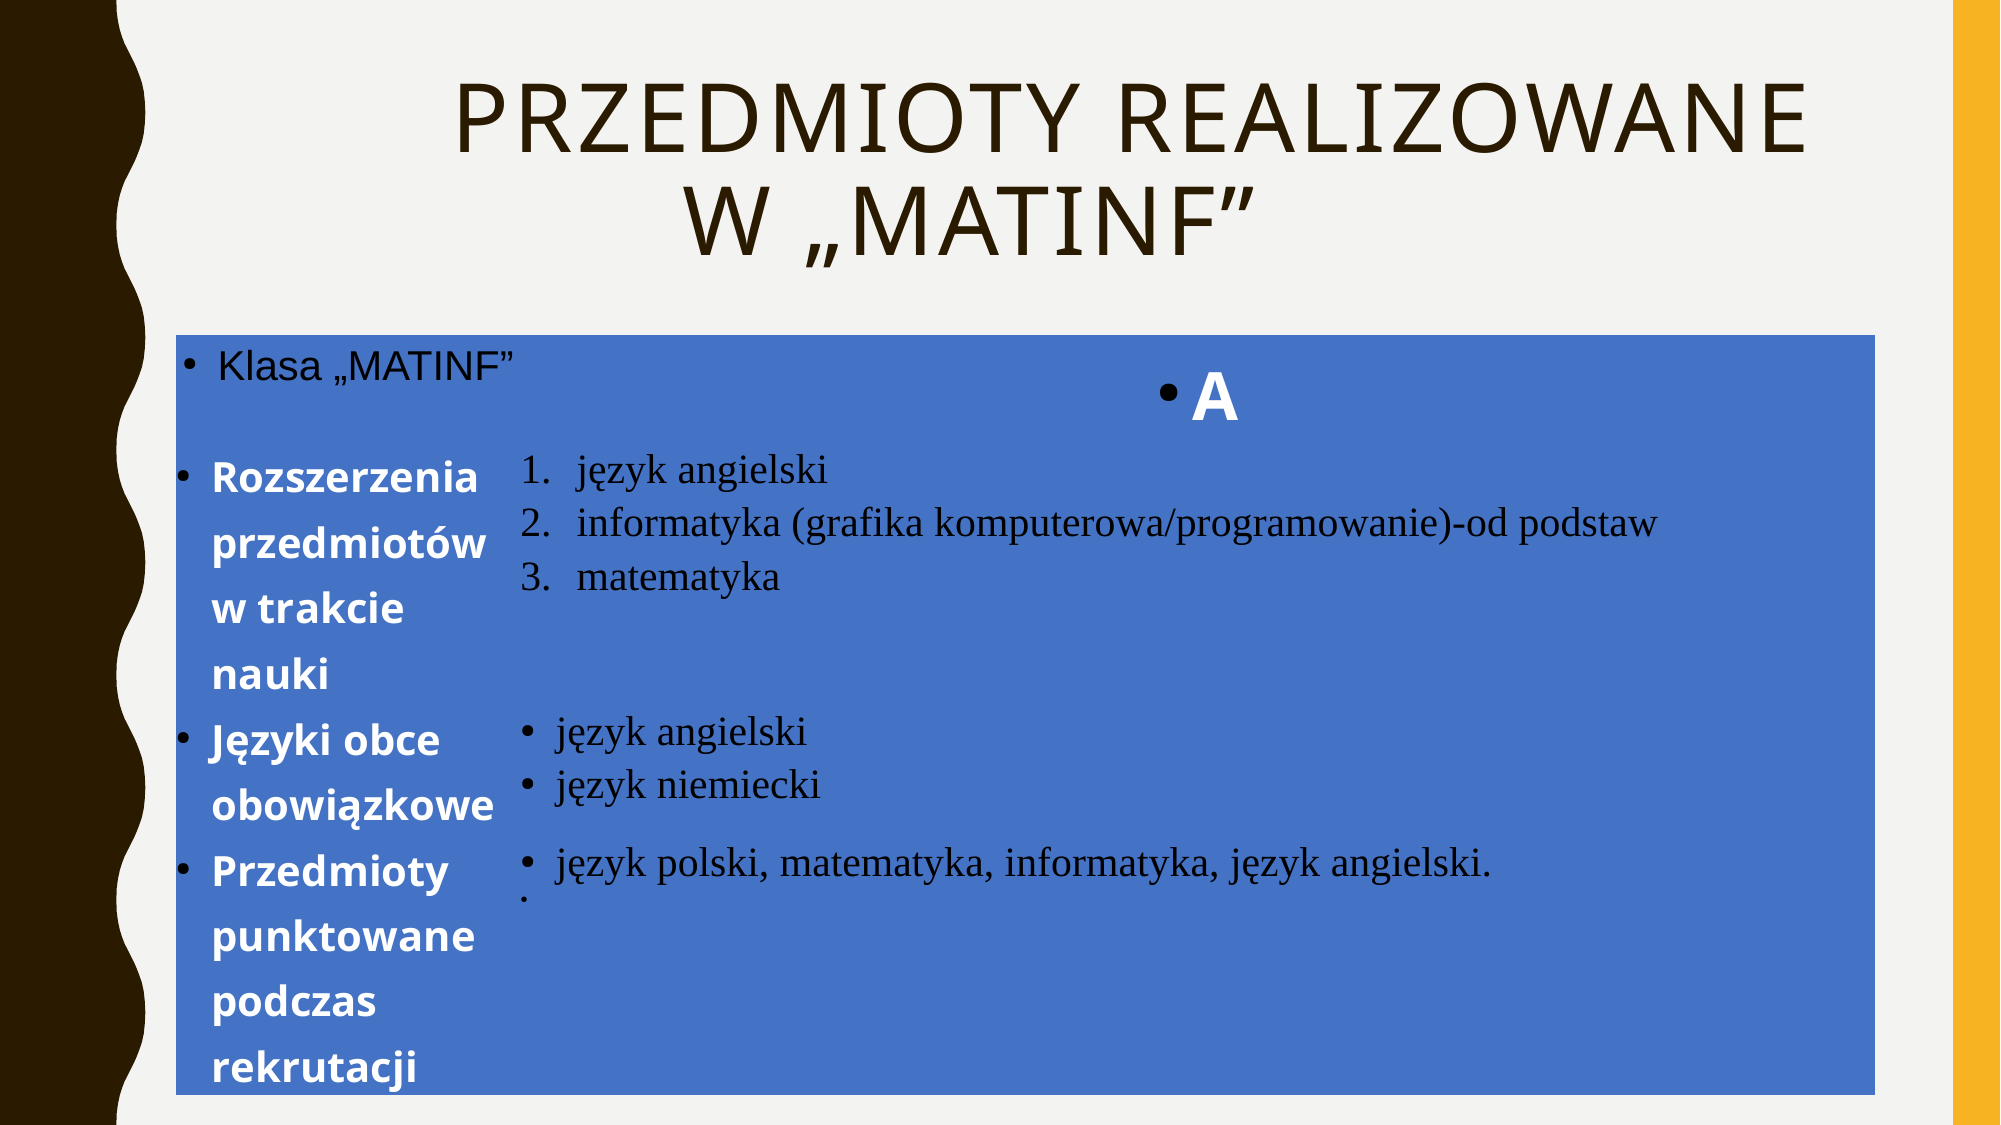

# Przedmioty realizowane w „matinf”
| Klasa „MATINF” | A |
| --- | --- |
| Rozszerzenia przedmiotów w trakcie nauki | język angielski informatyka (grafika komputerowa/programowanie)-od podstaw matematyka |
| Języki obce obowiązkowe | język angielski język niemiecki |
| Przedmioty punktowane podczas rekrutacji | język polski, matematyka, informatyka, język angielski. |